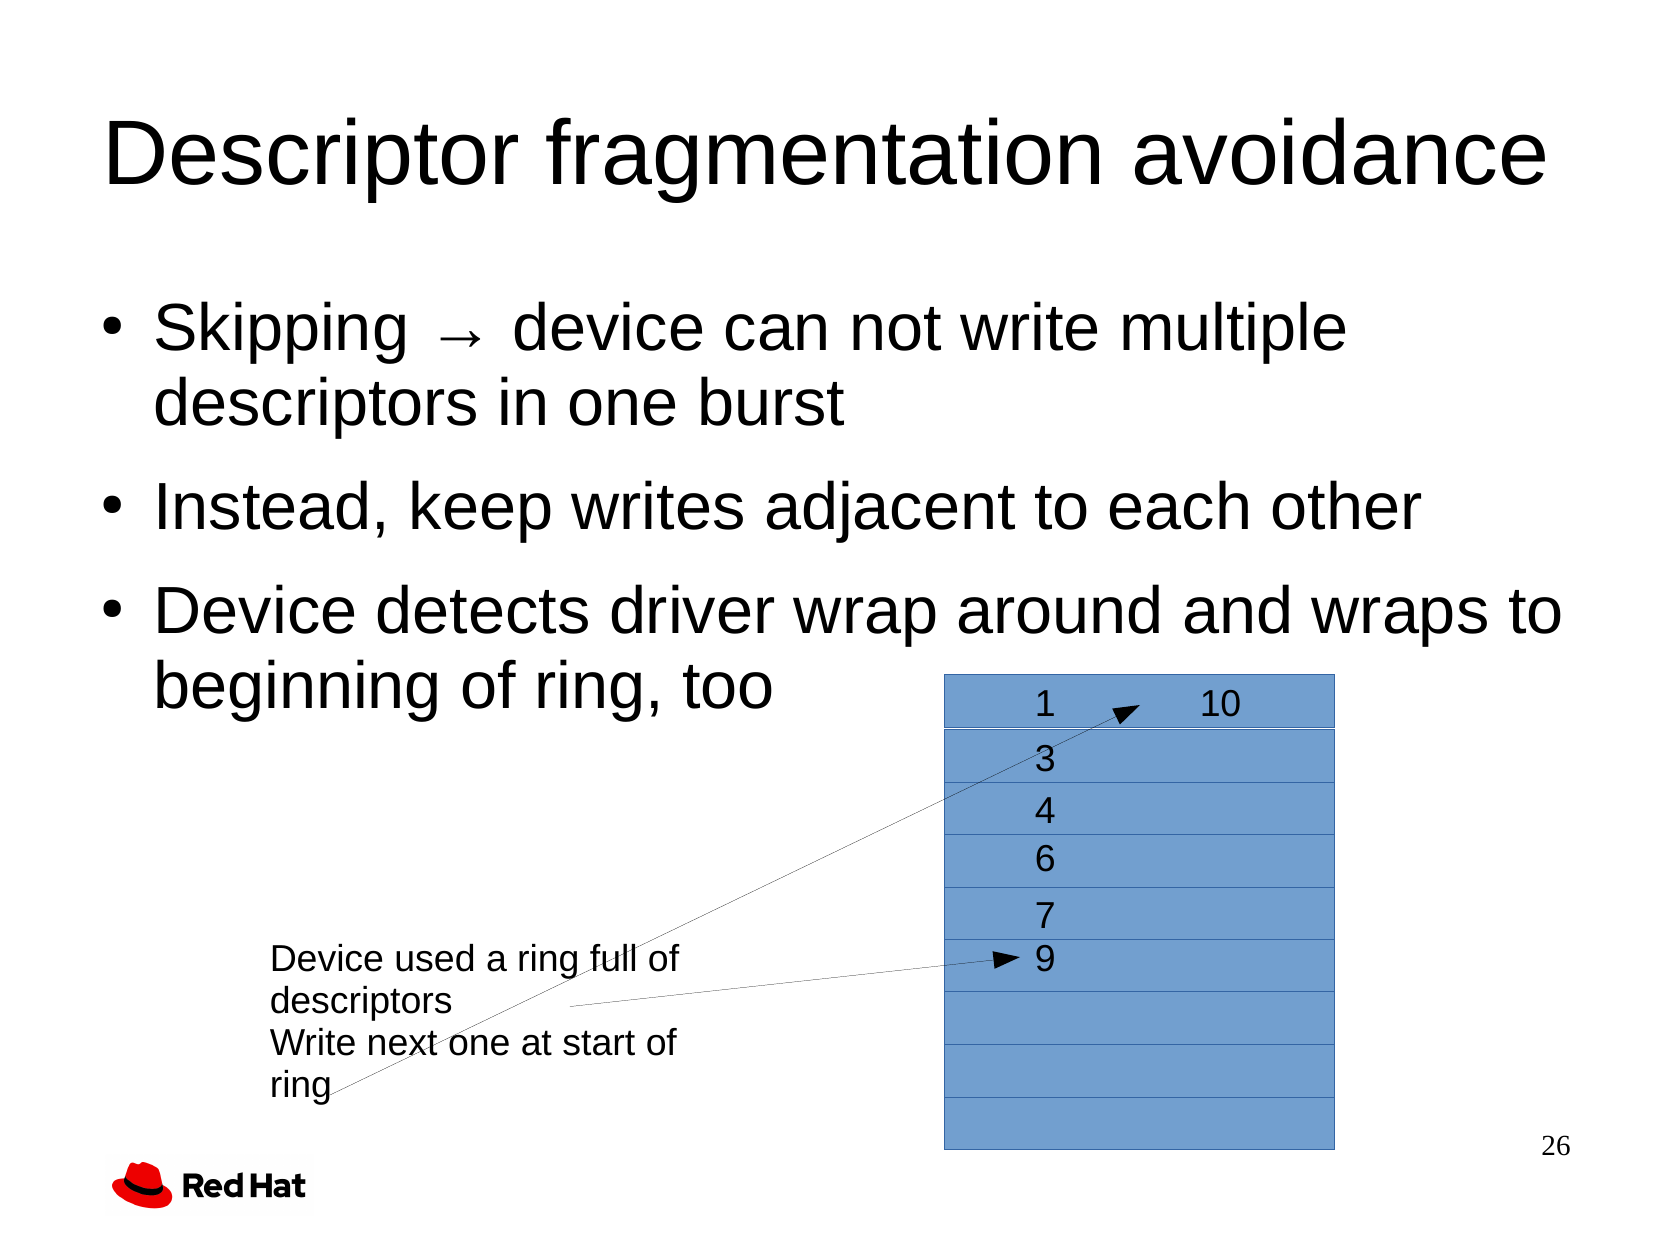

# Descriptor fragmentation avoidance
Skipping → device can not write multiple descriptors in one burst
Instead, keep writes adjacent to each other
Device detects driver wrap around and wraps to beginning of ring, too
1
10
3
4
6
7
Device used a ring full of descriptors
Write next one at start of ring
9
26